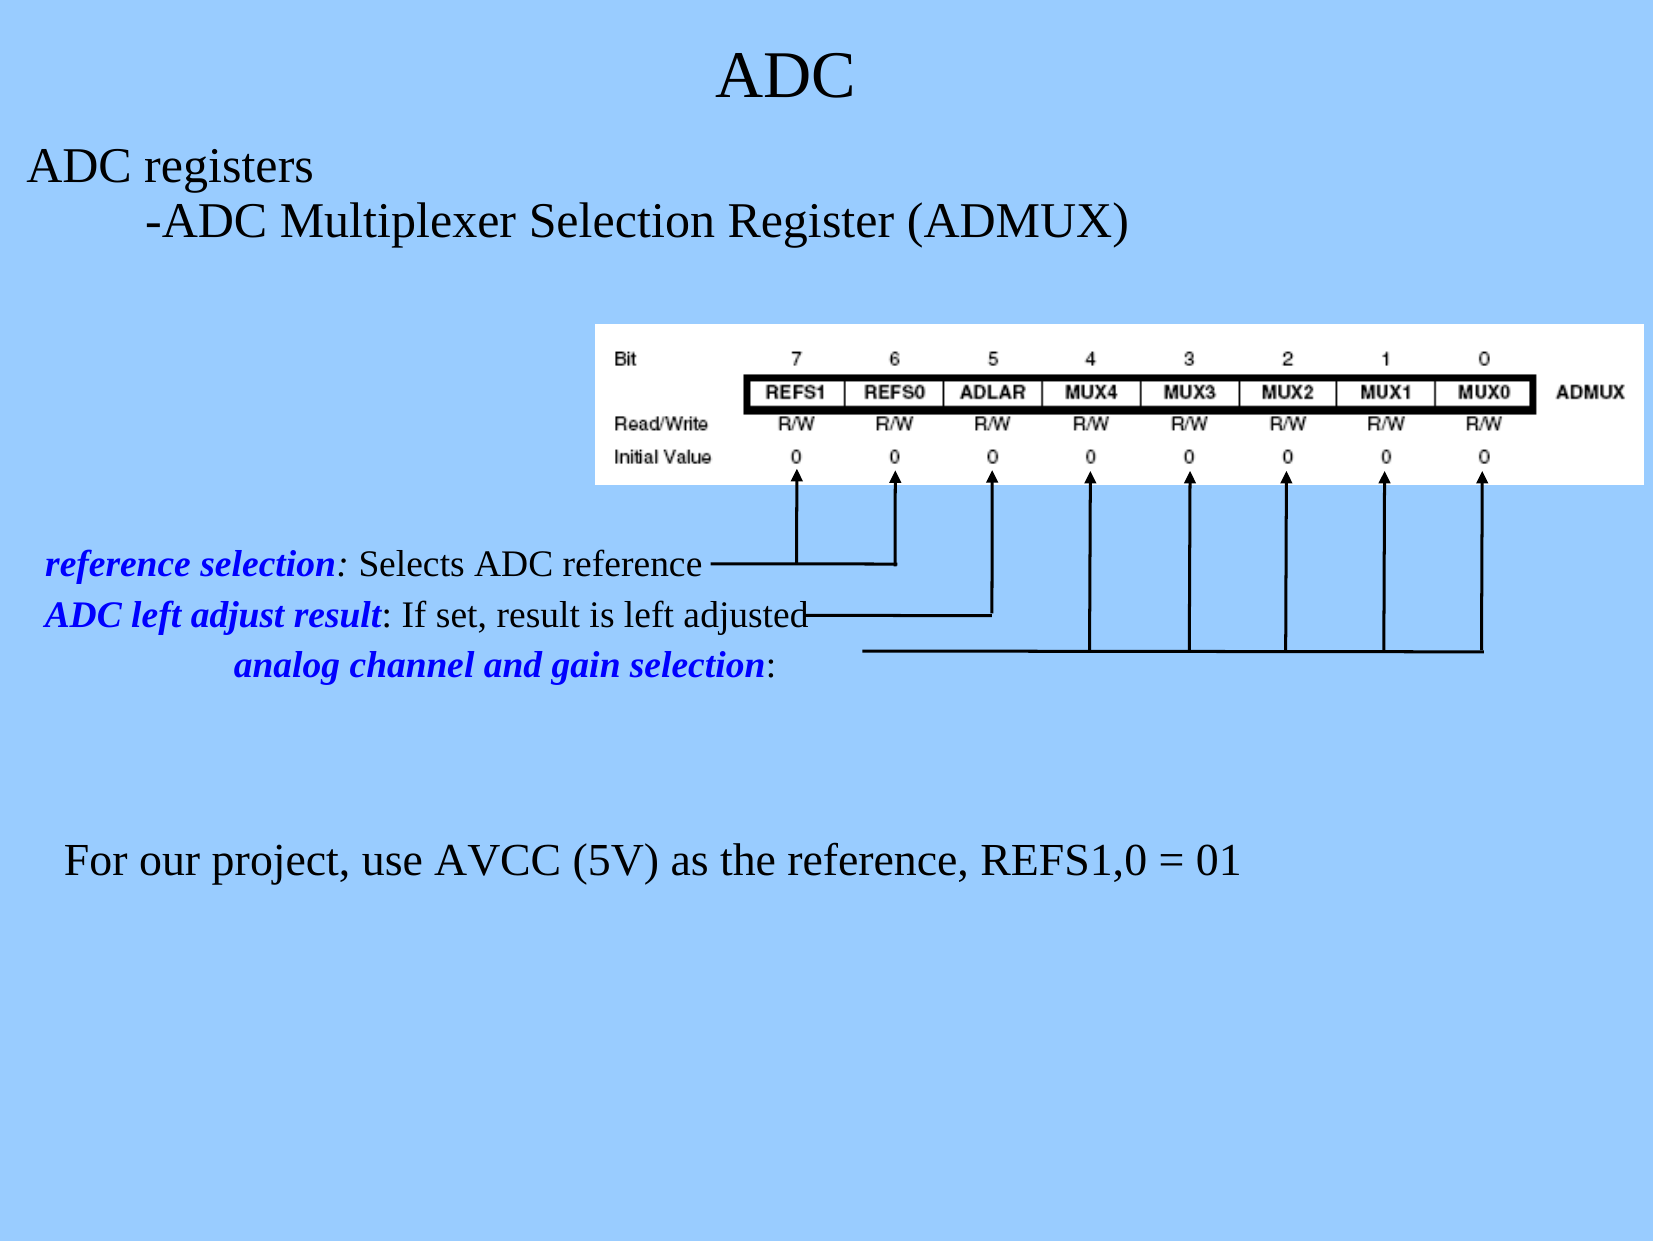

ADC
ADC registers
	-ADC Multiplexer Selection Register (ADMUX)
reference selection: Selects ADC reference
ADC left adjust result: If set, result is left adjusted
analog channel and gain selection:
For our project, use AVCC (5V) as the reference, REFS1,0 = 01